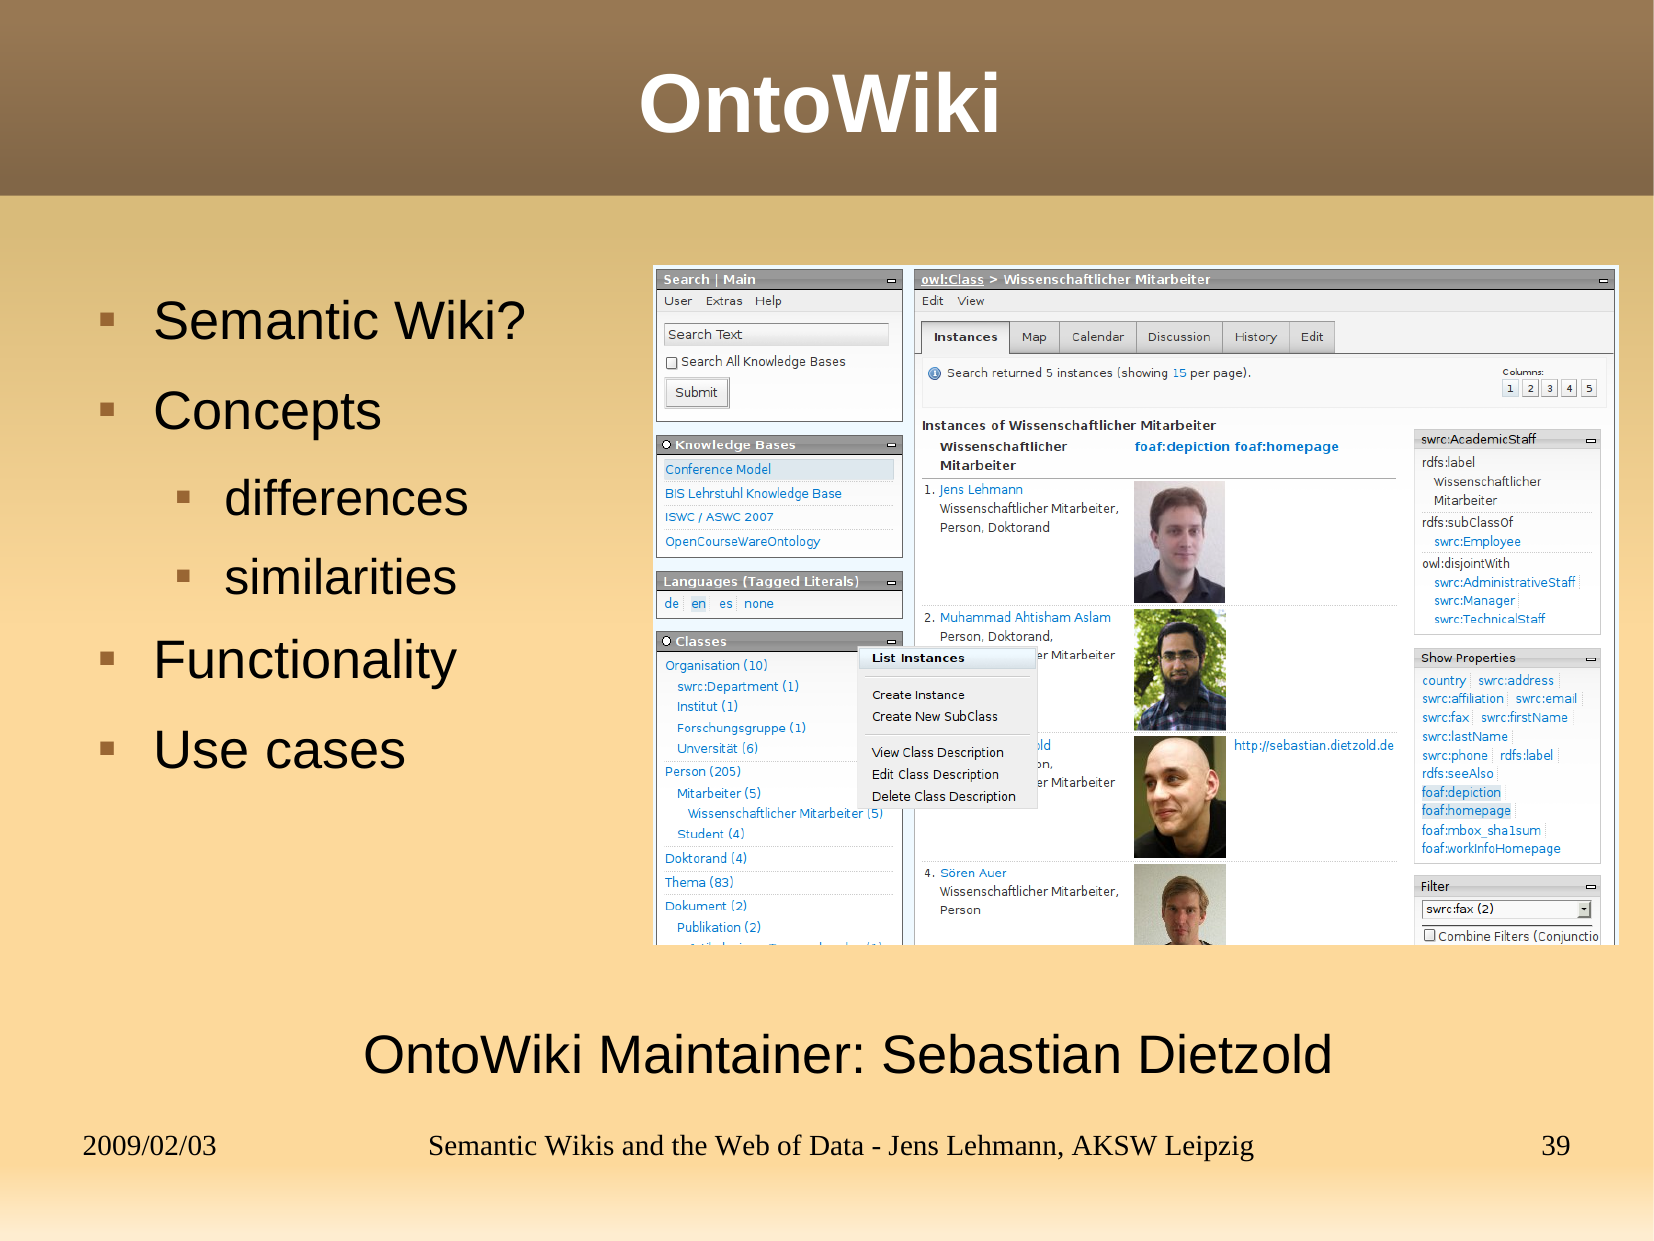

# OntoWiki
Semantic Wiki?
Concepts
differences
similarities
Functionality
Use cases
OntoWiki Maintainer: Sebastian Dietzold
2009/02/03
Semantic Wikis and the Web of Data - Jens Lehmann, AKSW Leipzig
39